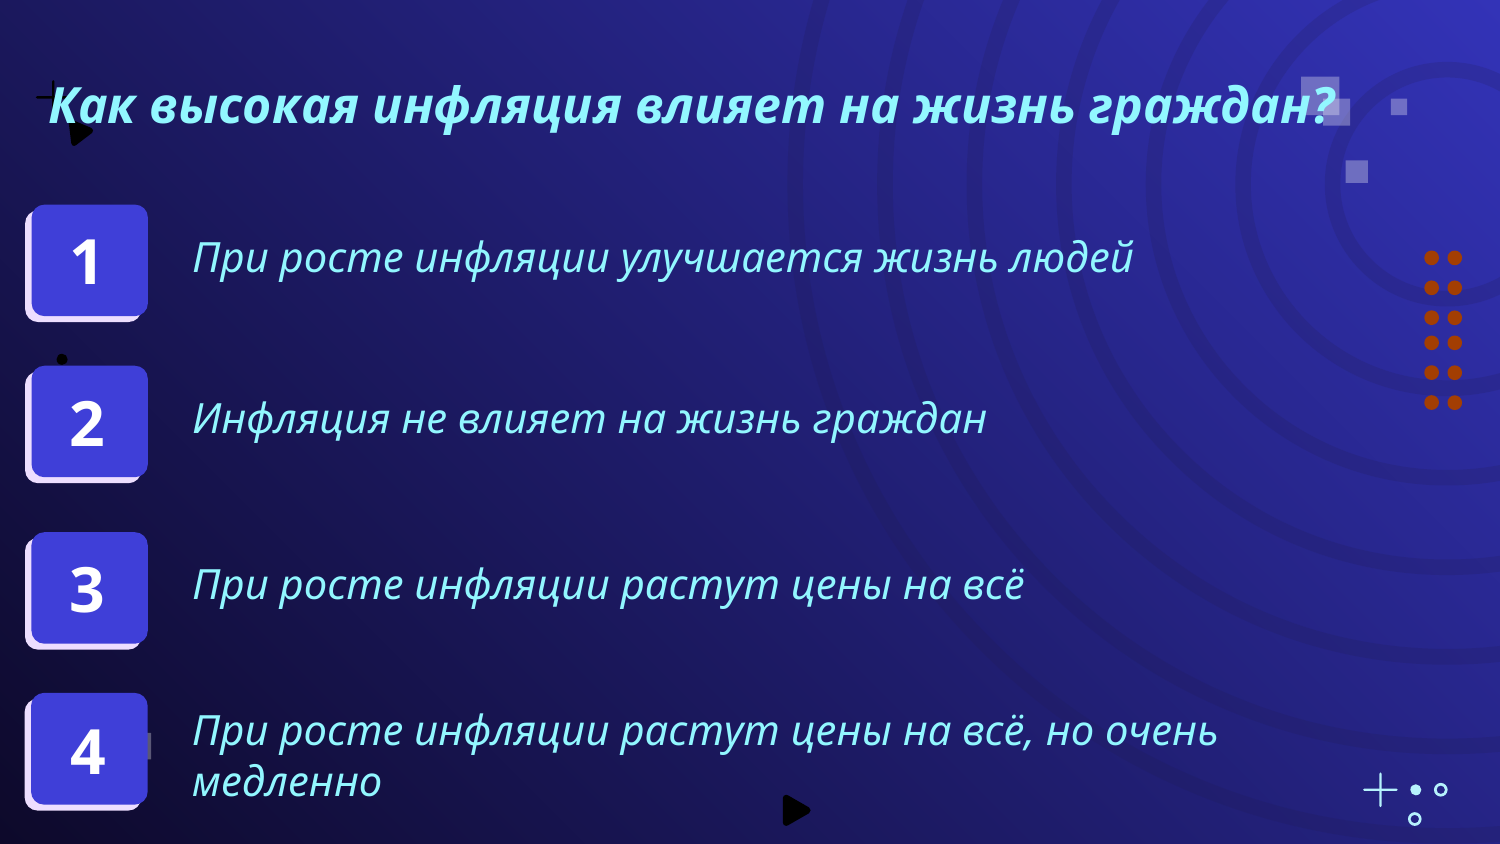

Как высокая инфляция влияет на жизнь граждан?
При росте инфляции улучшается жизнь людей
1
Инфляция не влияет на жизнь граждан
2
# При росте инфляции растут цены на всё
3
При росте инфляции растут цены на всё, но очень медленно
4